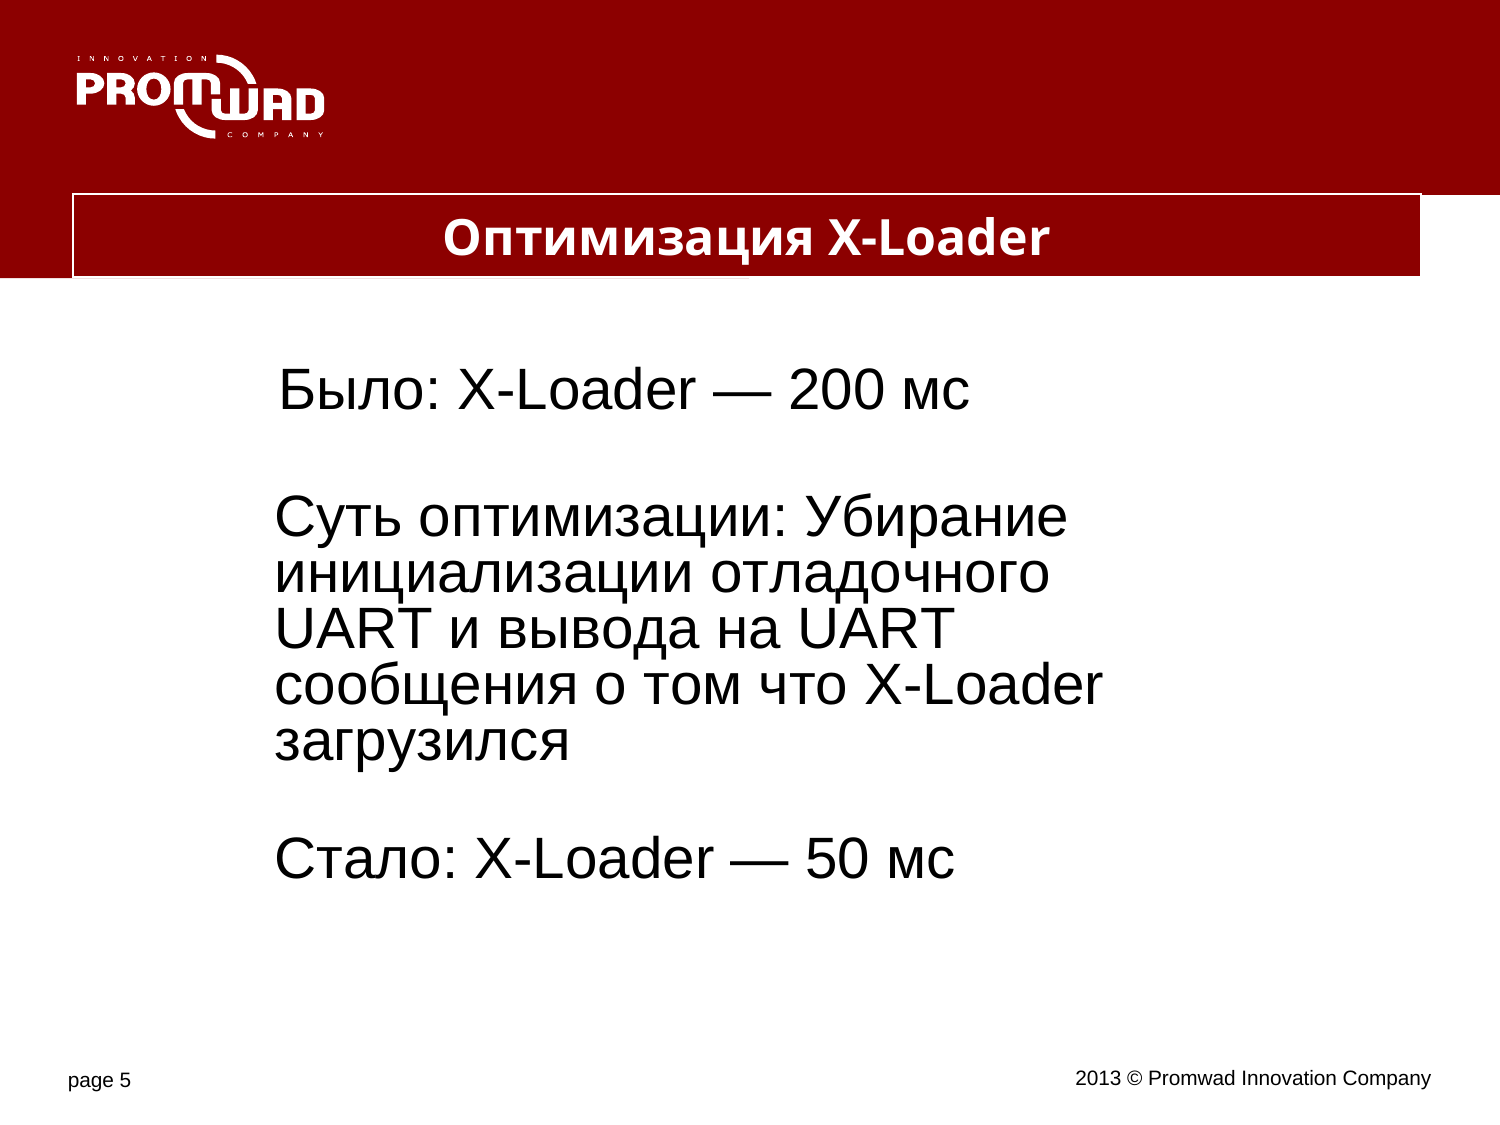

Оптимизация X-Loader
Было: X-Loader — 200 мс
Суть оптимизации: Убирание инициализации отладочного UART и вывода на UART сообщения о том что X-Loader загрузился
Стало: X-Loader — 50 мс
2013 © Promwad Innovation Company